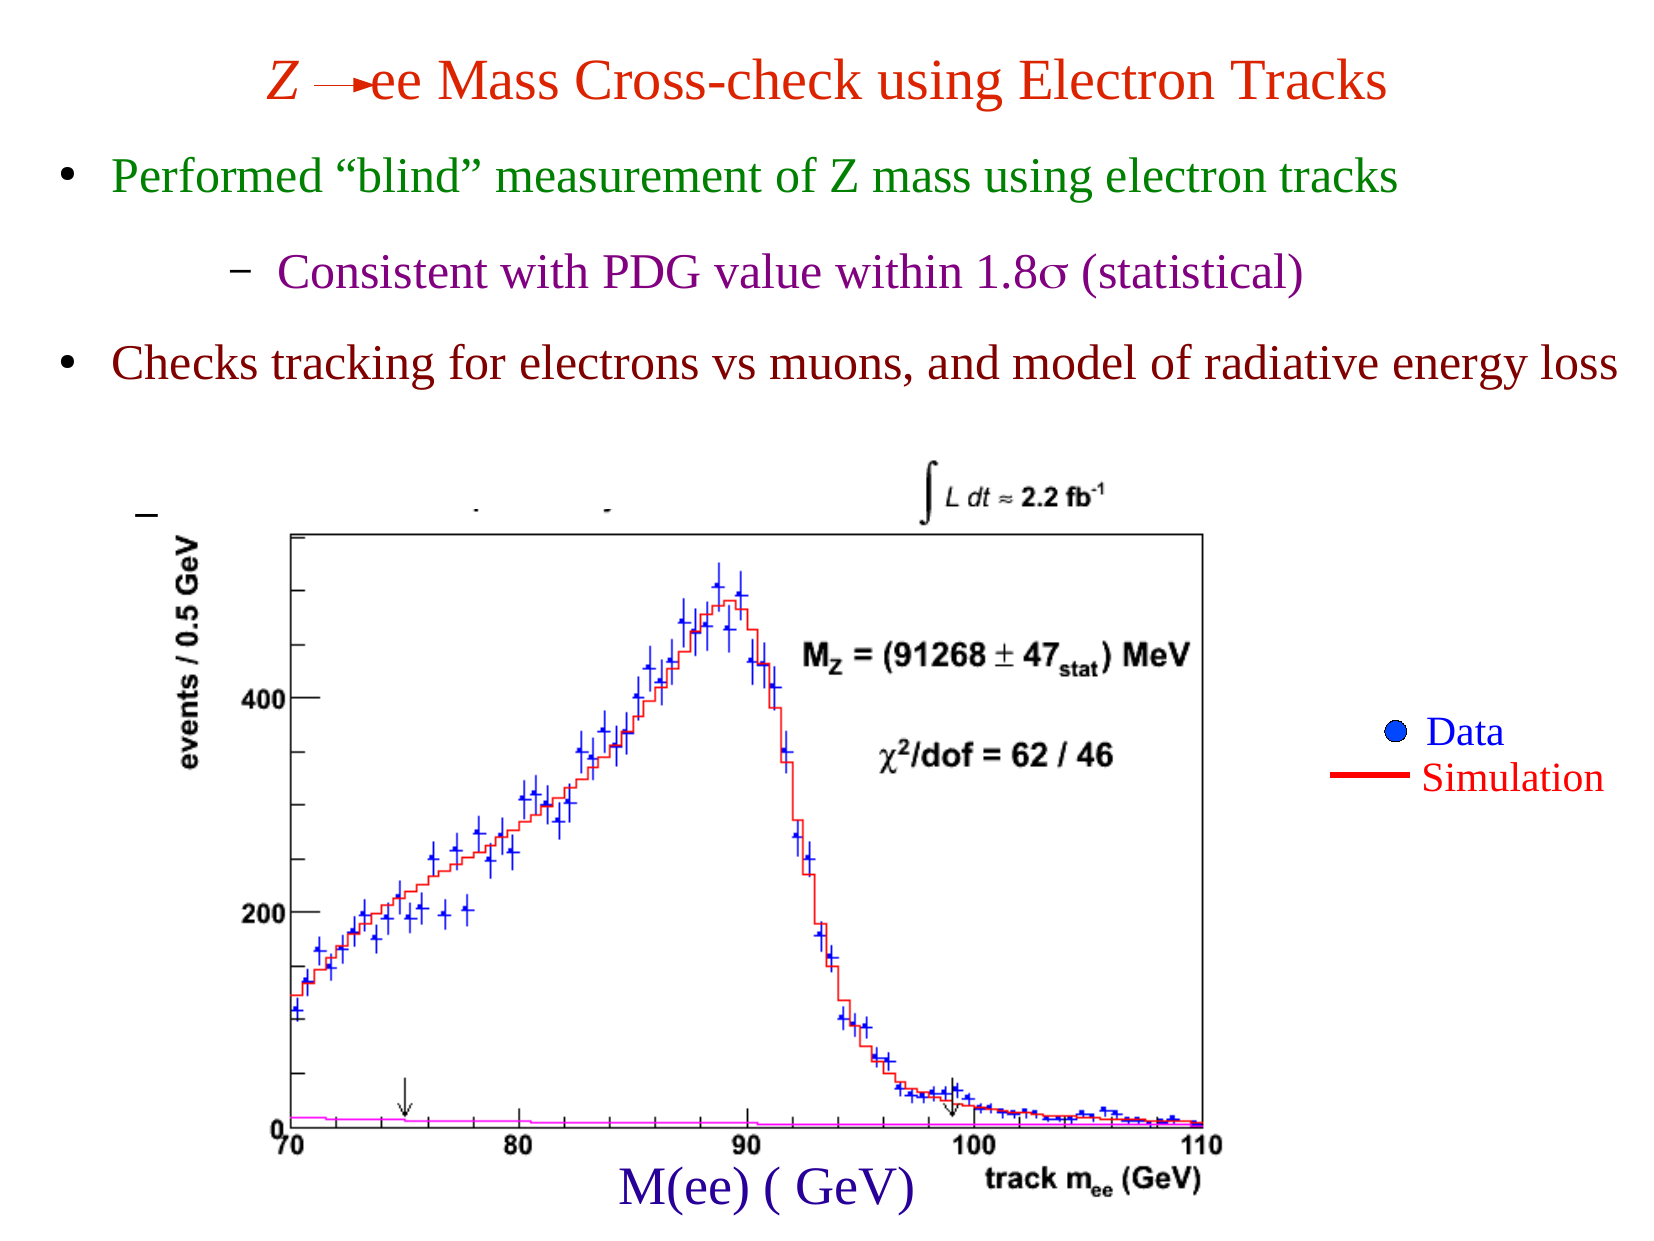

# Z ee Mass Cross-check using Electron Tracks
Performed “blind” measurement of Z mass using electron tracks
Consistent with PDG value within 1.8σ (statistical)
Checks tracking for electrons vs muons, and model of radiative energy loss
SE = 1.00001 ± 0.00037
Data
Simulation
M(ee) ( GeV)